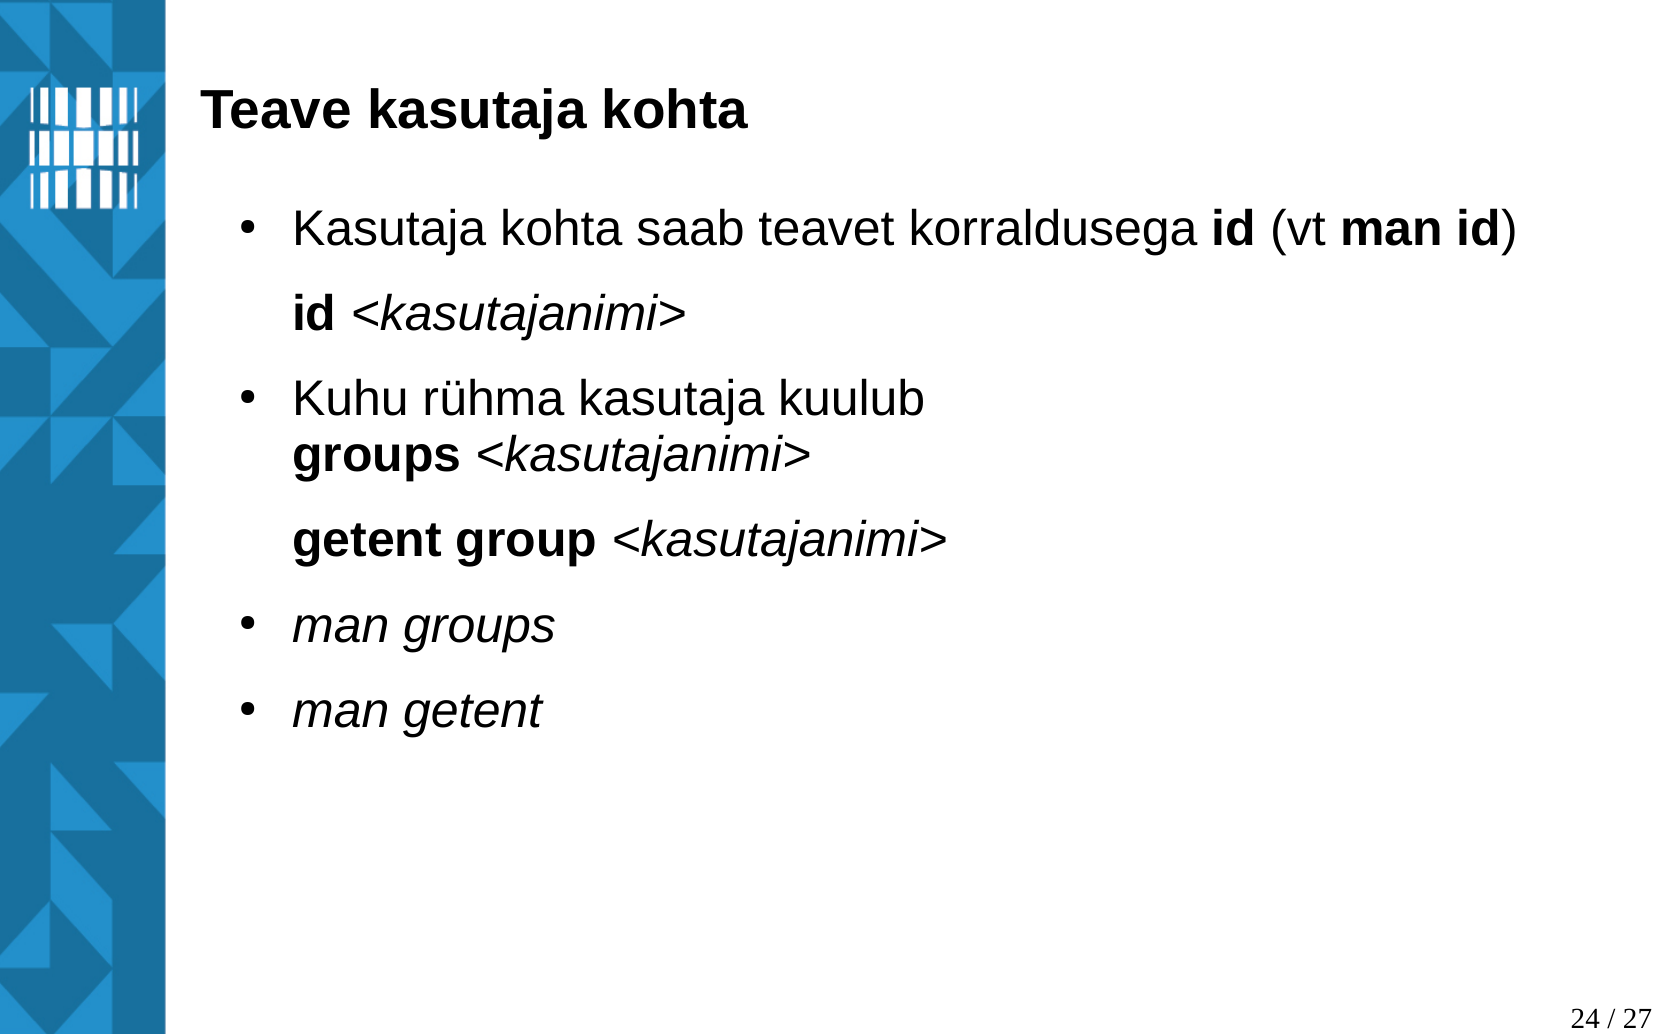

# Teave kasutaja kohta
Kasutaja kohta saab teavet korraldusega id (vt man id)
id <kasutajanimi>
Kuhu rühma kasutaja kuulub
groups <kasutajanimi>
getent group <kasutajanimi>
man groups
man getent
24